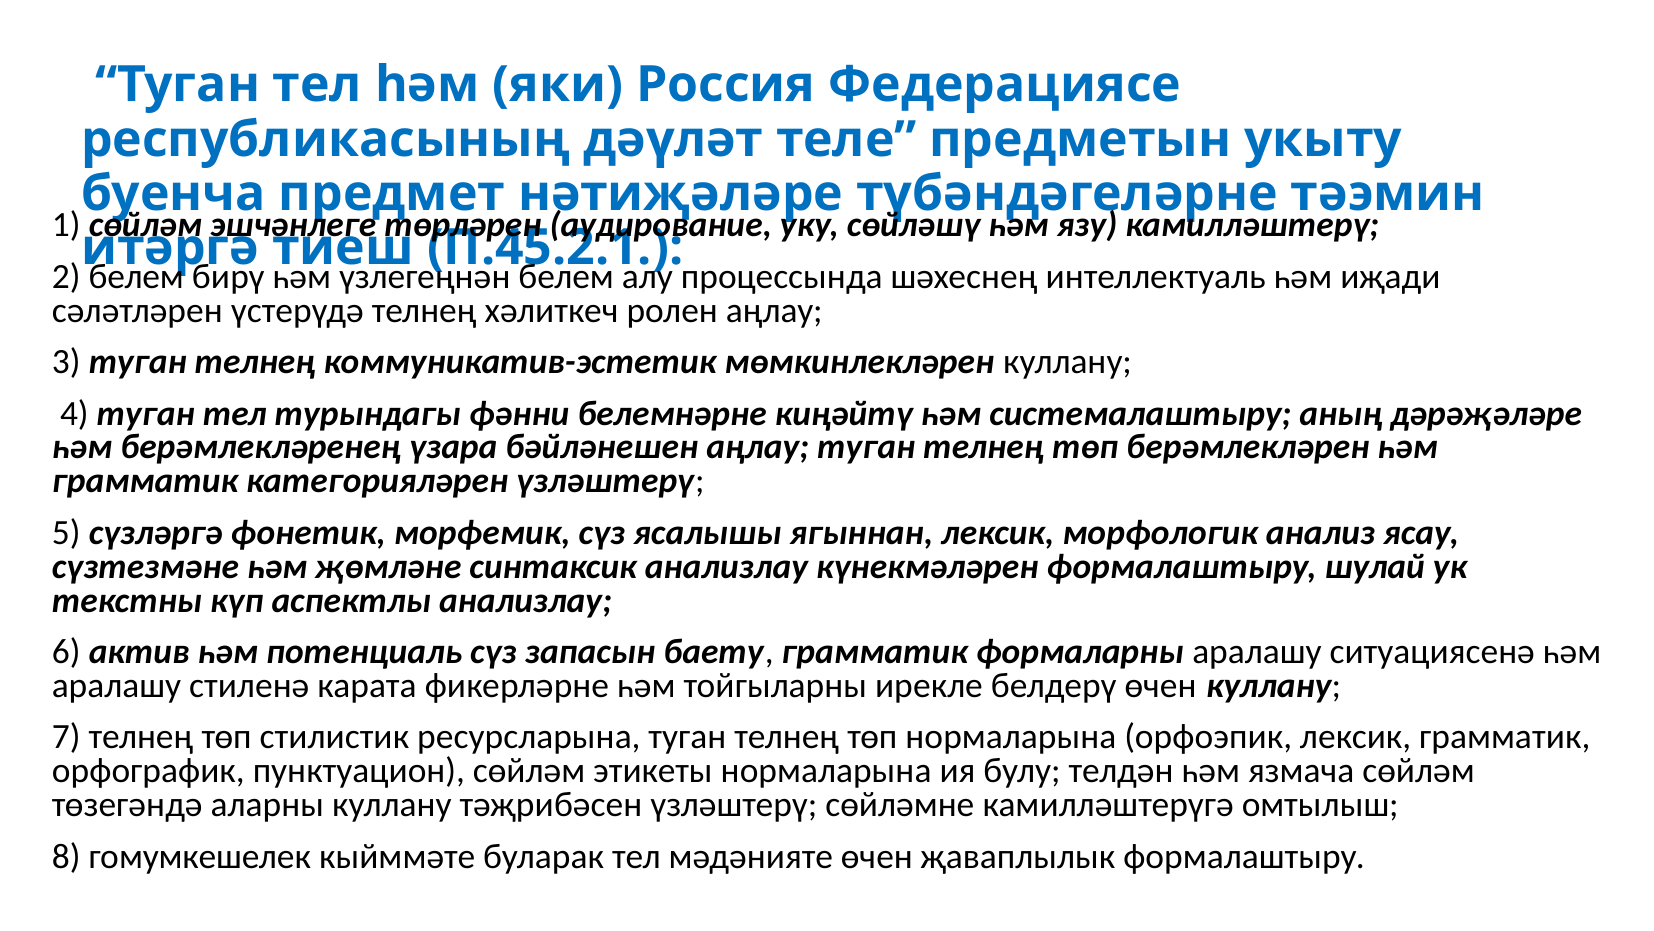

“Туган тел һәм (яки) Россия Федерациясе республикасының дәүләт теле” предметын укыту буенча предмет нәтиҗәләре түбәндәгеләрне тәэмин итәргә тиеш (П.45.2.1.):
1) сөйләм эшчәнлеге төрләрен (аудирование, уку, сөйләшү һәм язу) камилләштерү;
2) белем бирү һәм үзлегеңнән белем алу процессында шәхеснең интеллектуаль һәм иҗади сәләтләрен үстерүдә телнең хәлиткеч ролен аңлау;
3) туган телнең коммуникатив-эстетик мөмкинлекләрен куллану;
 4) туган тел турындагы фәнни белемнәрне киңәйтү һәм системалаштыру; аның дәрәҗәләре һәм берәмлекләренең үзара бәйләнешен аңлау; туган телнең төп берәмлекләрен һәм грамматик категорияләрен үзләштерү;
5) сүзләргә фонетик, морфемик, сүз ясалышы ягыннан, лексик, морфологик анализ ясау, сүзтезмәне һәм җөмләне синтаксик анализлау күнекмәләрен формалаштыру, шулай ук текстны күп аспектлы анализлау;
6) актив һәм потенциаль сүз запасын баету, грамматик формаларны аралашу ситуациясенә һәм аралашу стиленә карата фикерләрне һәм тойгыларны ирекле белдерү өчен куллану;
7) телнең төп стилистик ресурсларына, туган телнең төп нормаларына (орфоэпик, лексик, грамматик, орфографик, пунктуацион), сөйләм этикеты нормаларына ия булу; телдән һәм язмача сөйләм төзегәндә аларны куллану тәҗрибәсен үзләштерү; сөйләмне камилләштерүгә омтылыш;
8) гомумкешелек кыйммәте буларак тел мәдәнияте өчен җаваплылык формалаштыру.